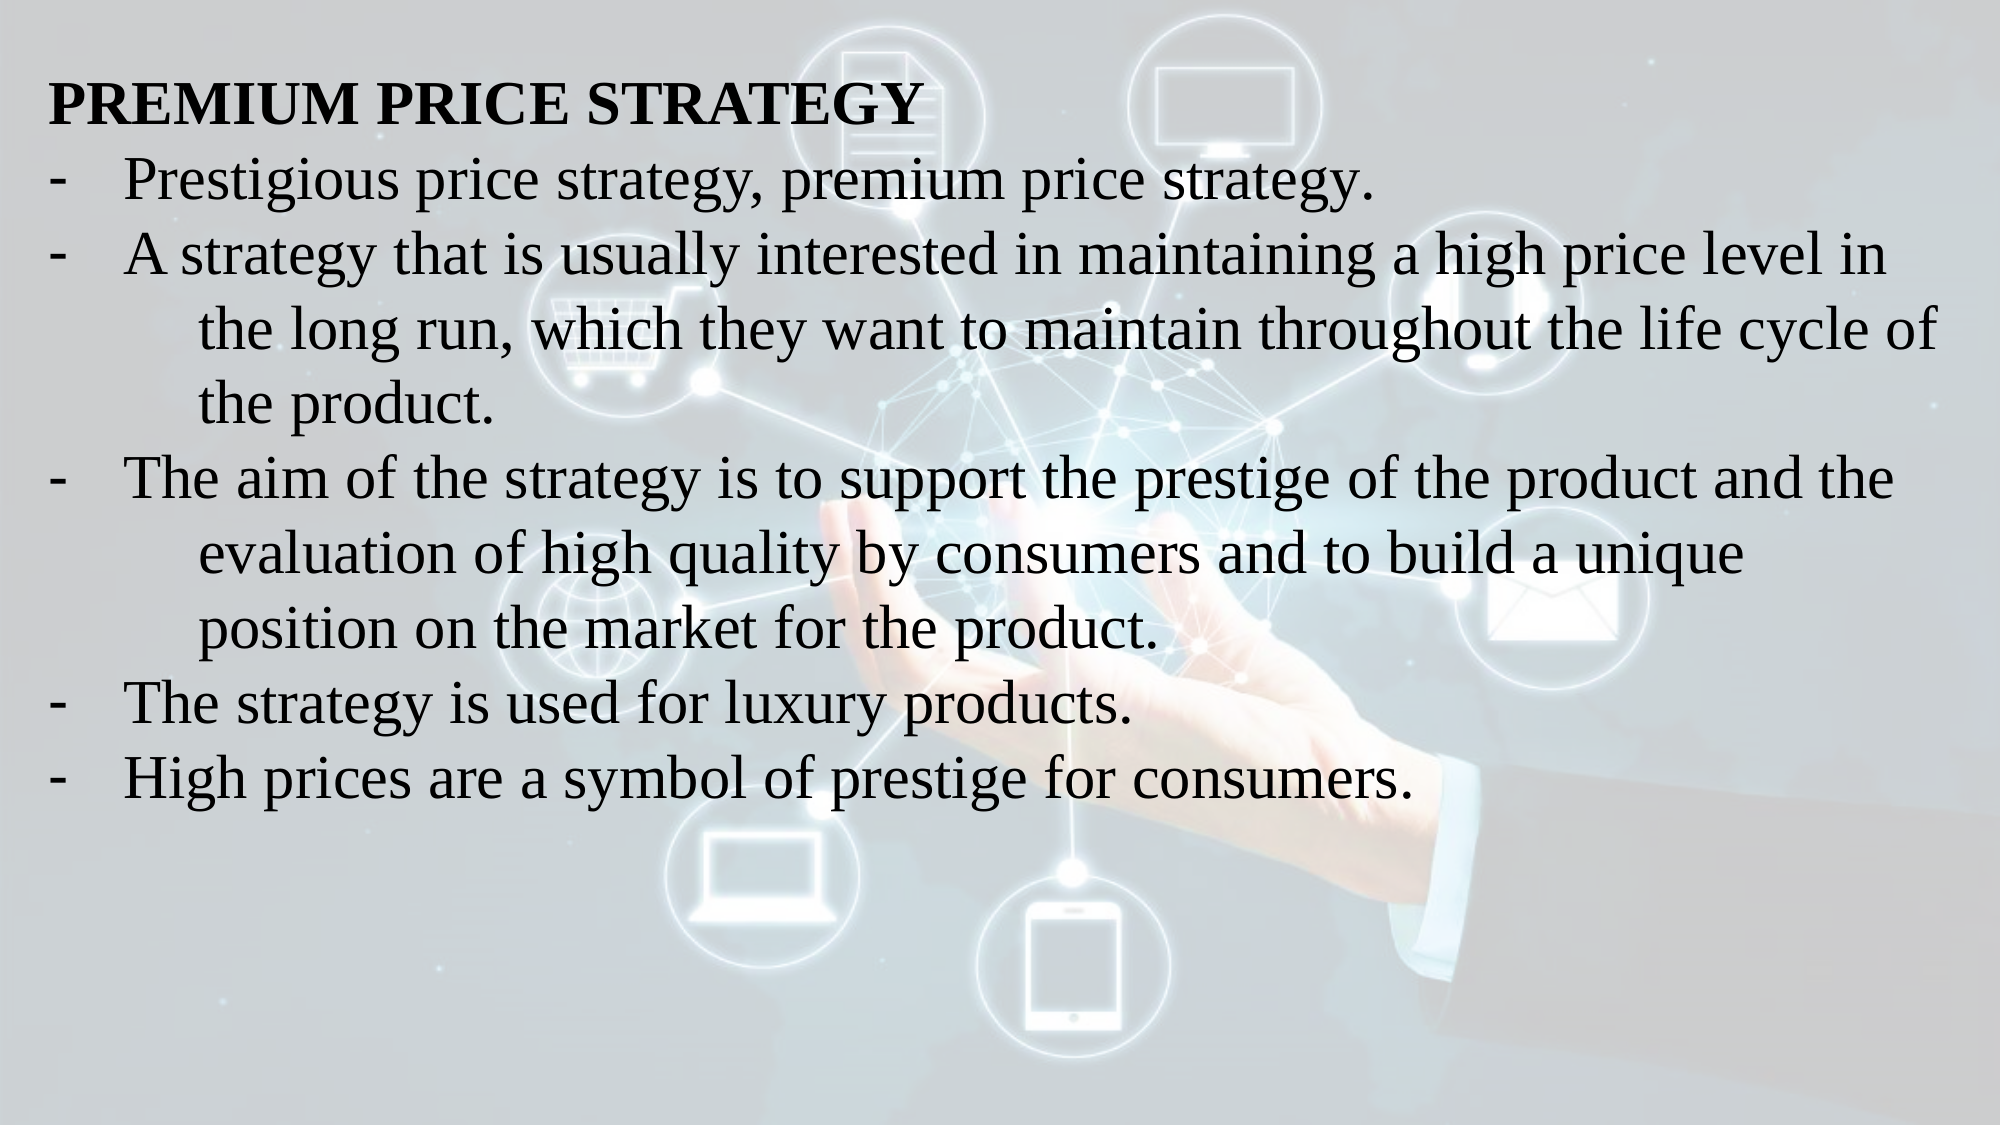

PREMIUM PRICE STRATEGY
Prestigious price strategy, premium price strategy.
A strategy that is usually interested in maintaining a high price level in the long run, which they want to maintain throughout the life cycle of the product.
The aim of the strategy is to support the prestige of the product and the evaluation of high quality by consumers and to build a unique position on the market for the product.
The strategy is used for luxury products.
High prices are a symbol of prestige for consumers.